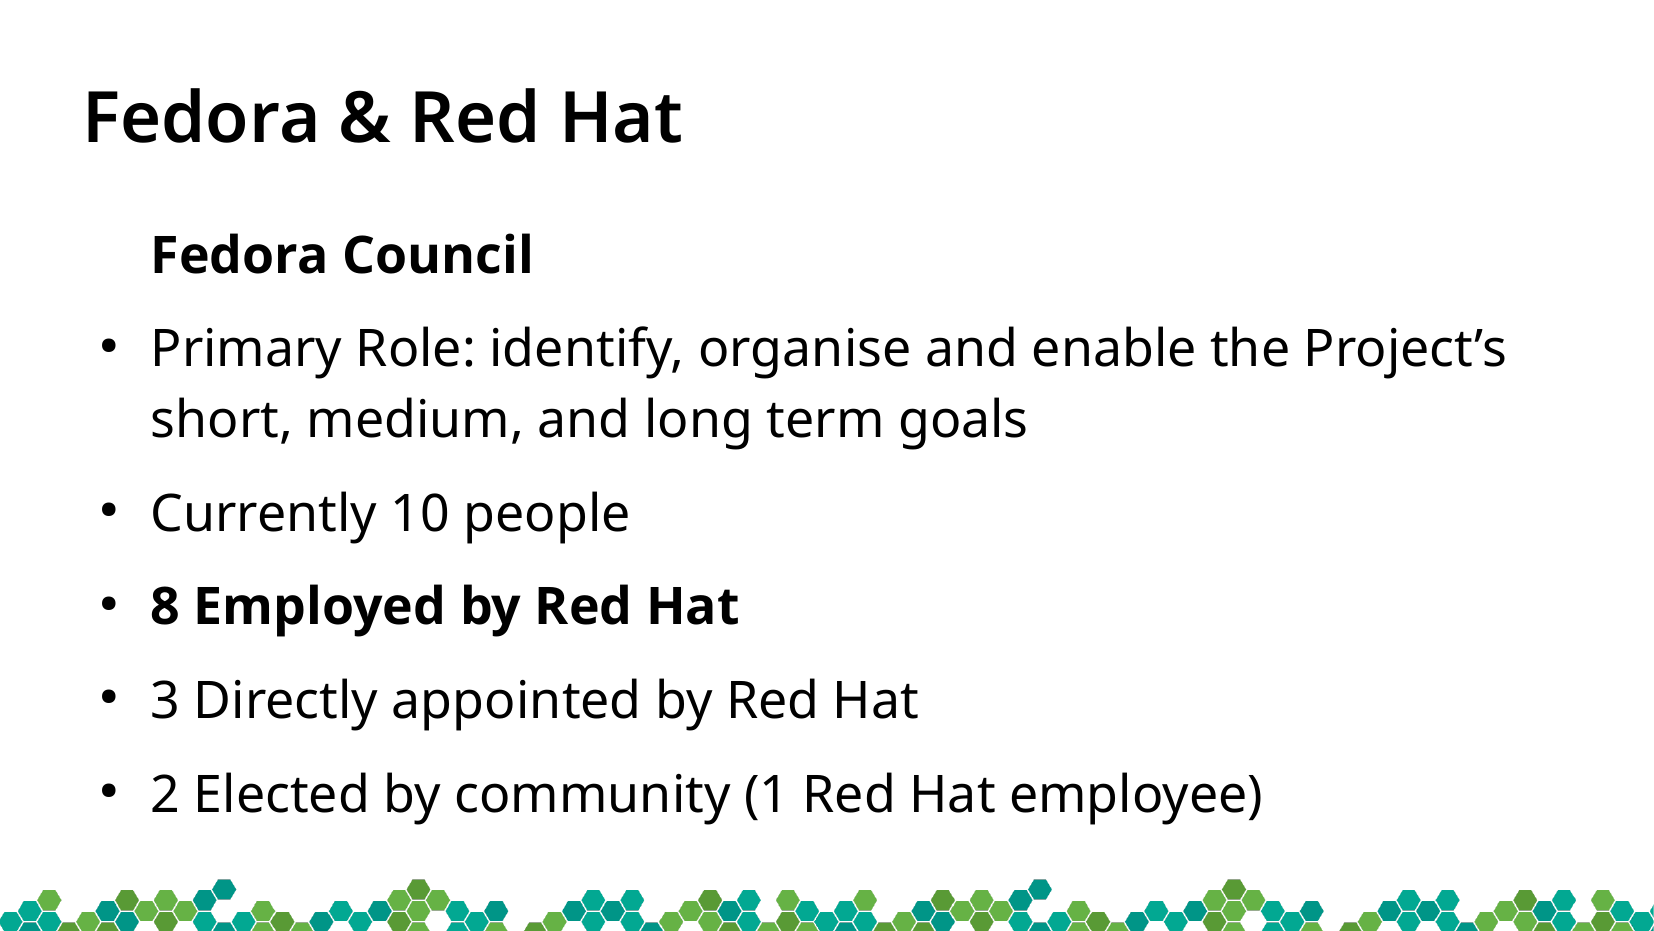

# Fedora & Red Hat
Fedora Council
Primary Role: identify, organise and enable the Project’s short, medium, and long term goals
Currently 10 people
8 Employed by Red Hat
3 Directly appointed by Red Hat
2 Elected by community (1 Red Hat employee)